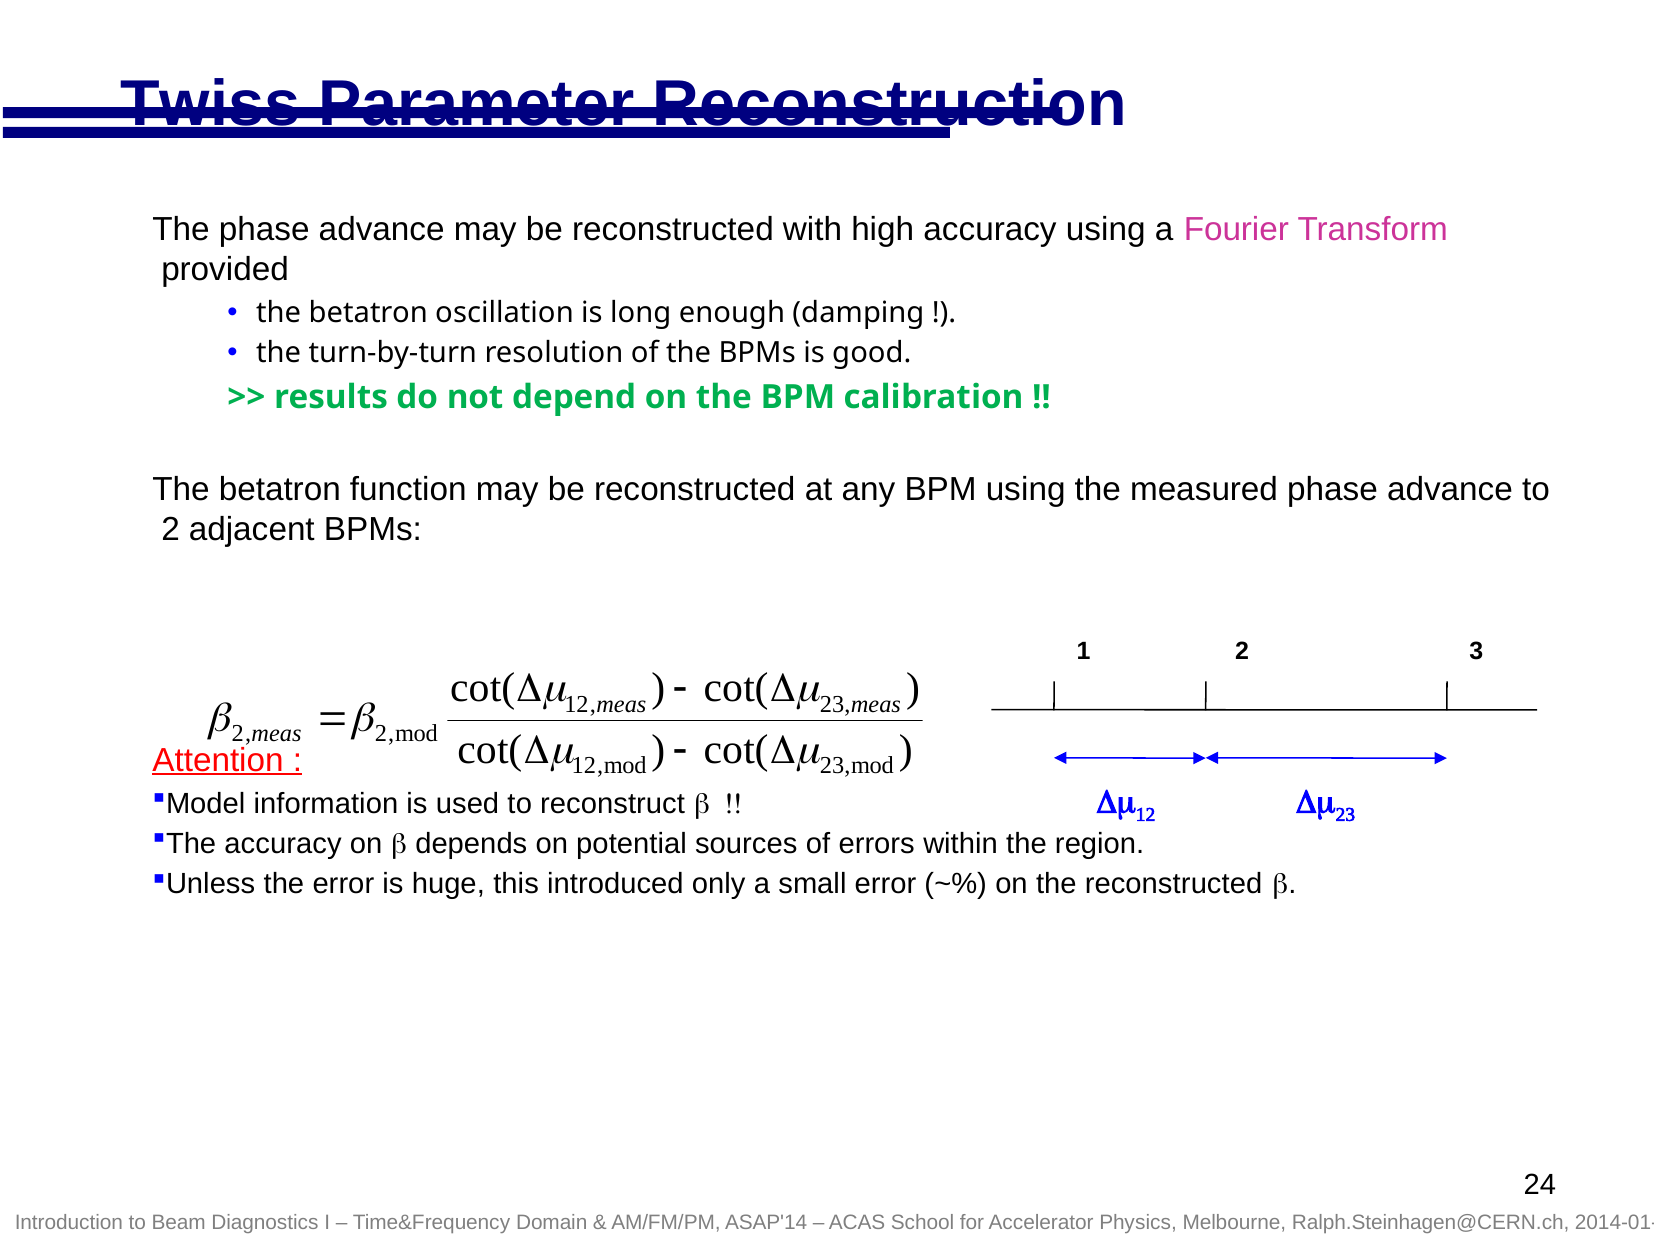

# Twiss Parameter Reconstruction
The phase advance may be reconstructed with high accuracy using a Fourier Transform provided
the betatron oscillation is long enough (damping !).
the turn-by-turn resolution of the BPMs is good.
>> results do not depend on the BPM calibration !!
The betatron function may be reconstructed at any BPM using the measured phase advance to 2 adjacent BPMs:
Attention :
Model information is used to reconstruct 
The accuracy on  depends on potential sources of errors within the region.
Unless the error is huge, this introduced only a small error (~%) on the reconstructed .
1
2
3

